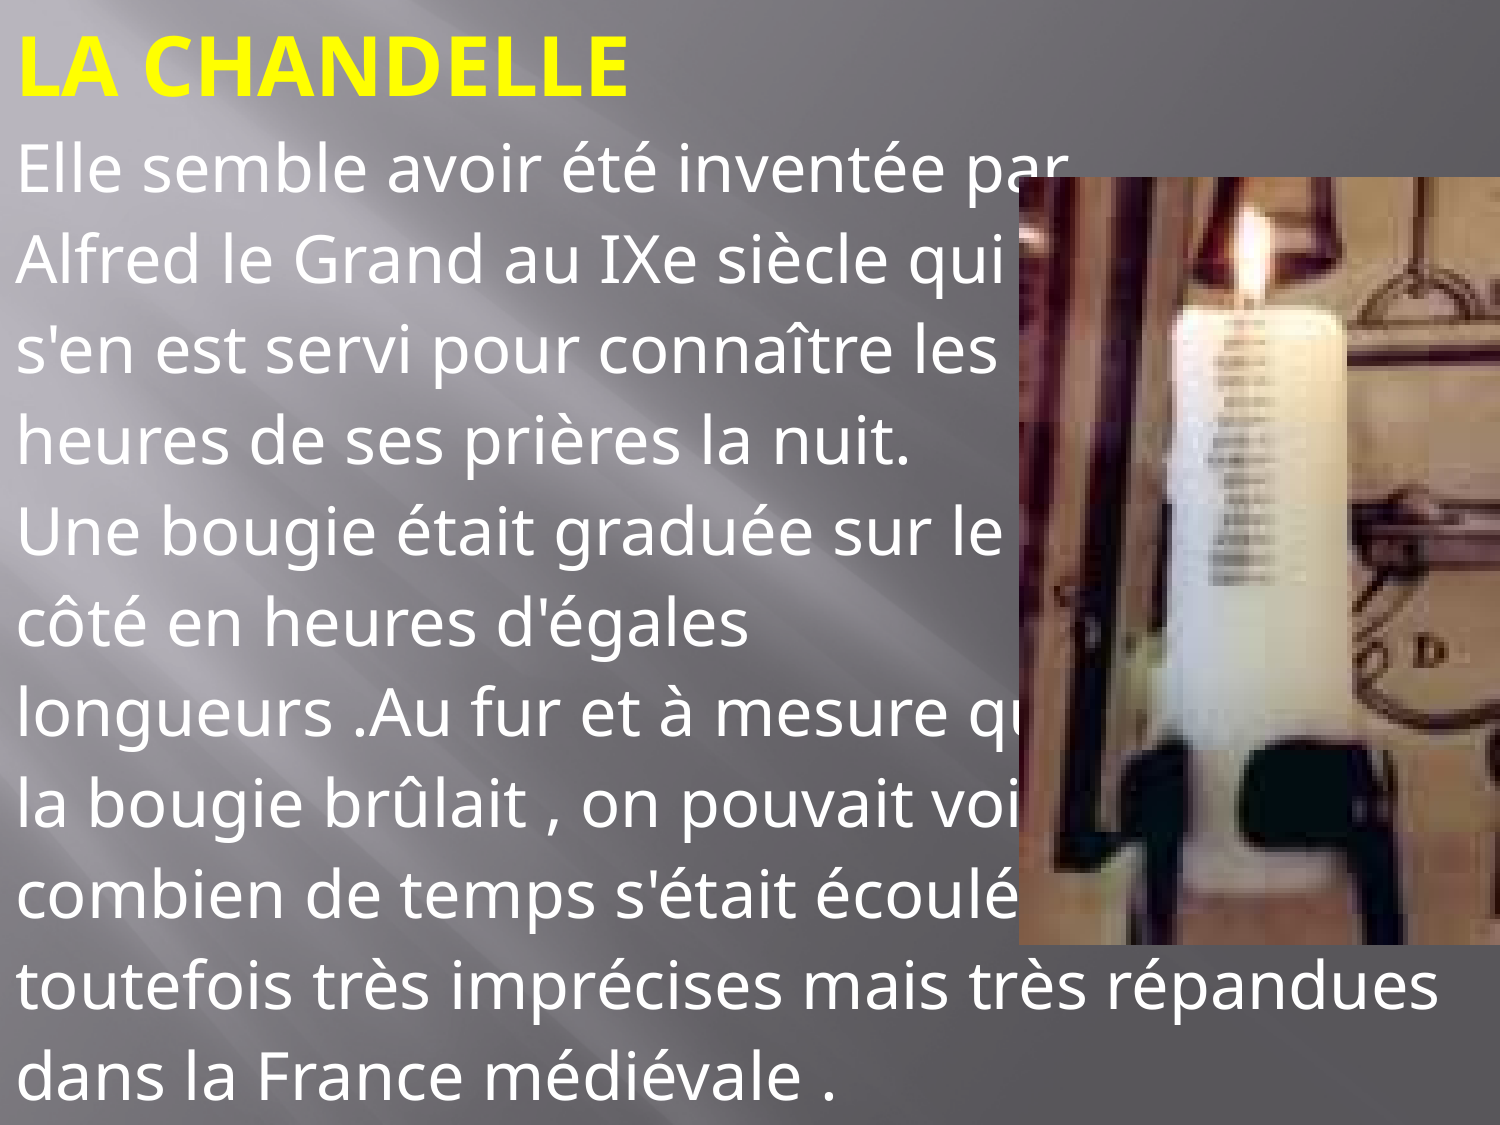

LA CHANDELLE
Elle semble avoir été inventée par
Alfred le Grand au IXe siècle qui
s'en est servi pour connaître les
heures de ses prières la nuit.
Une bougie était graduée sur le
côté en heures d'égales
longueurs .Au fur et à mesure que
la bougie brûlait , on pouvait voir
combien de temps s'était écoulé . Elles sont toutefois très imprécises mais très répandues dans la France médiévale .